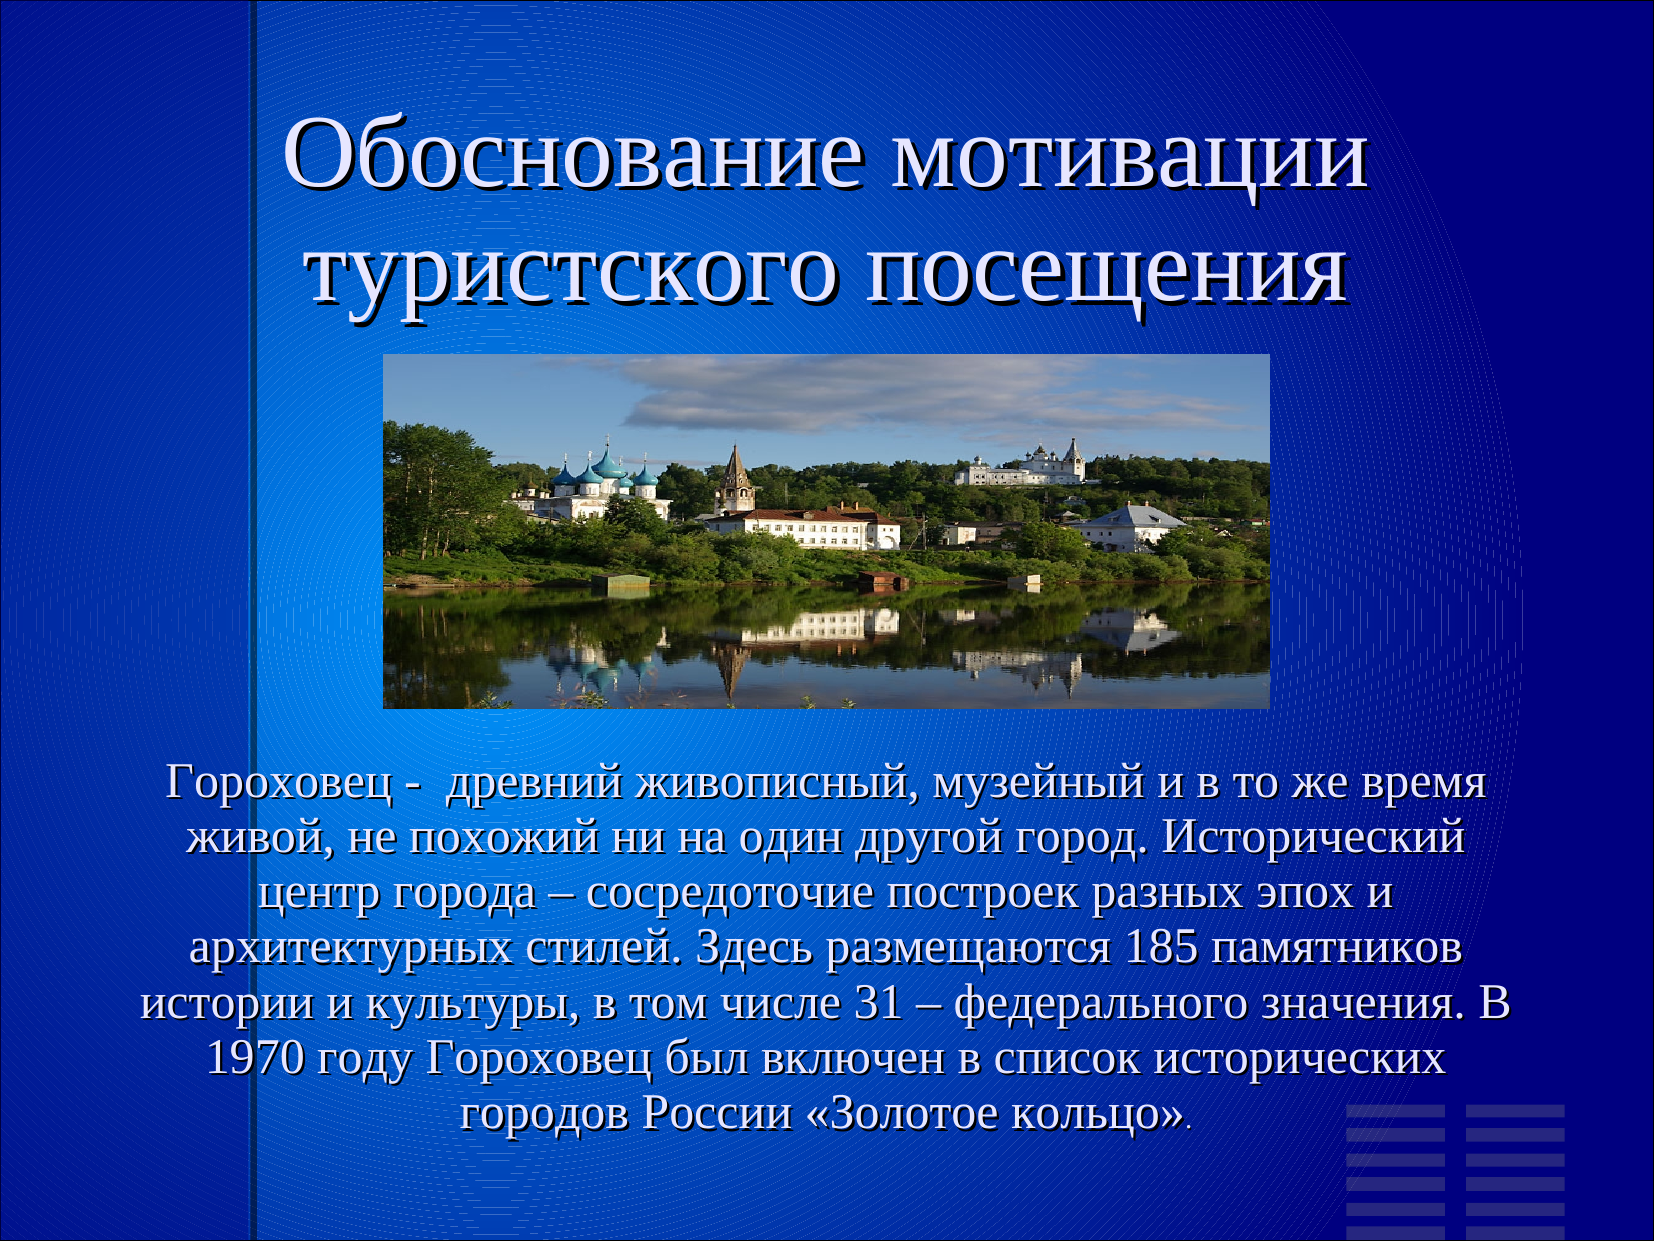

# Обоснование мотивации туристского посещения
Гороховец - древний живописный, музейный и в то же время живой, не похожий ни на один другой город. Исторический центр города – сосредоточие построек разных эпох и архитектурных стилей. Здесь размещаются 185 памятников истории и культуры, в том числе 31 – федерального значения. В 1970 году Гороховец был включен в список исторических городов России «Золотое кольцо».